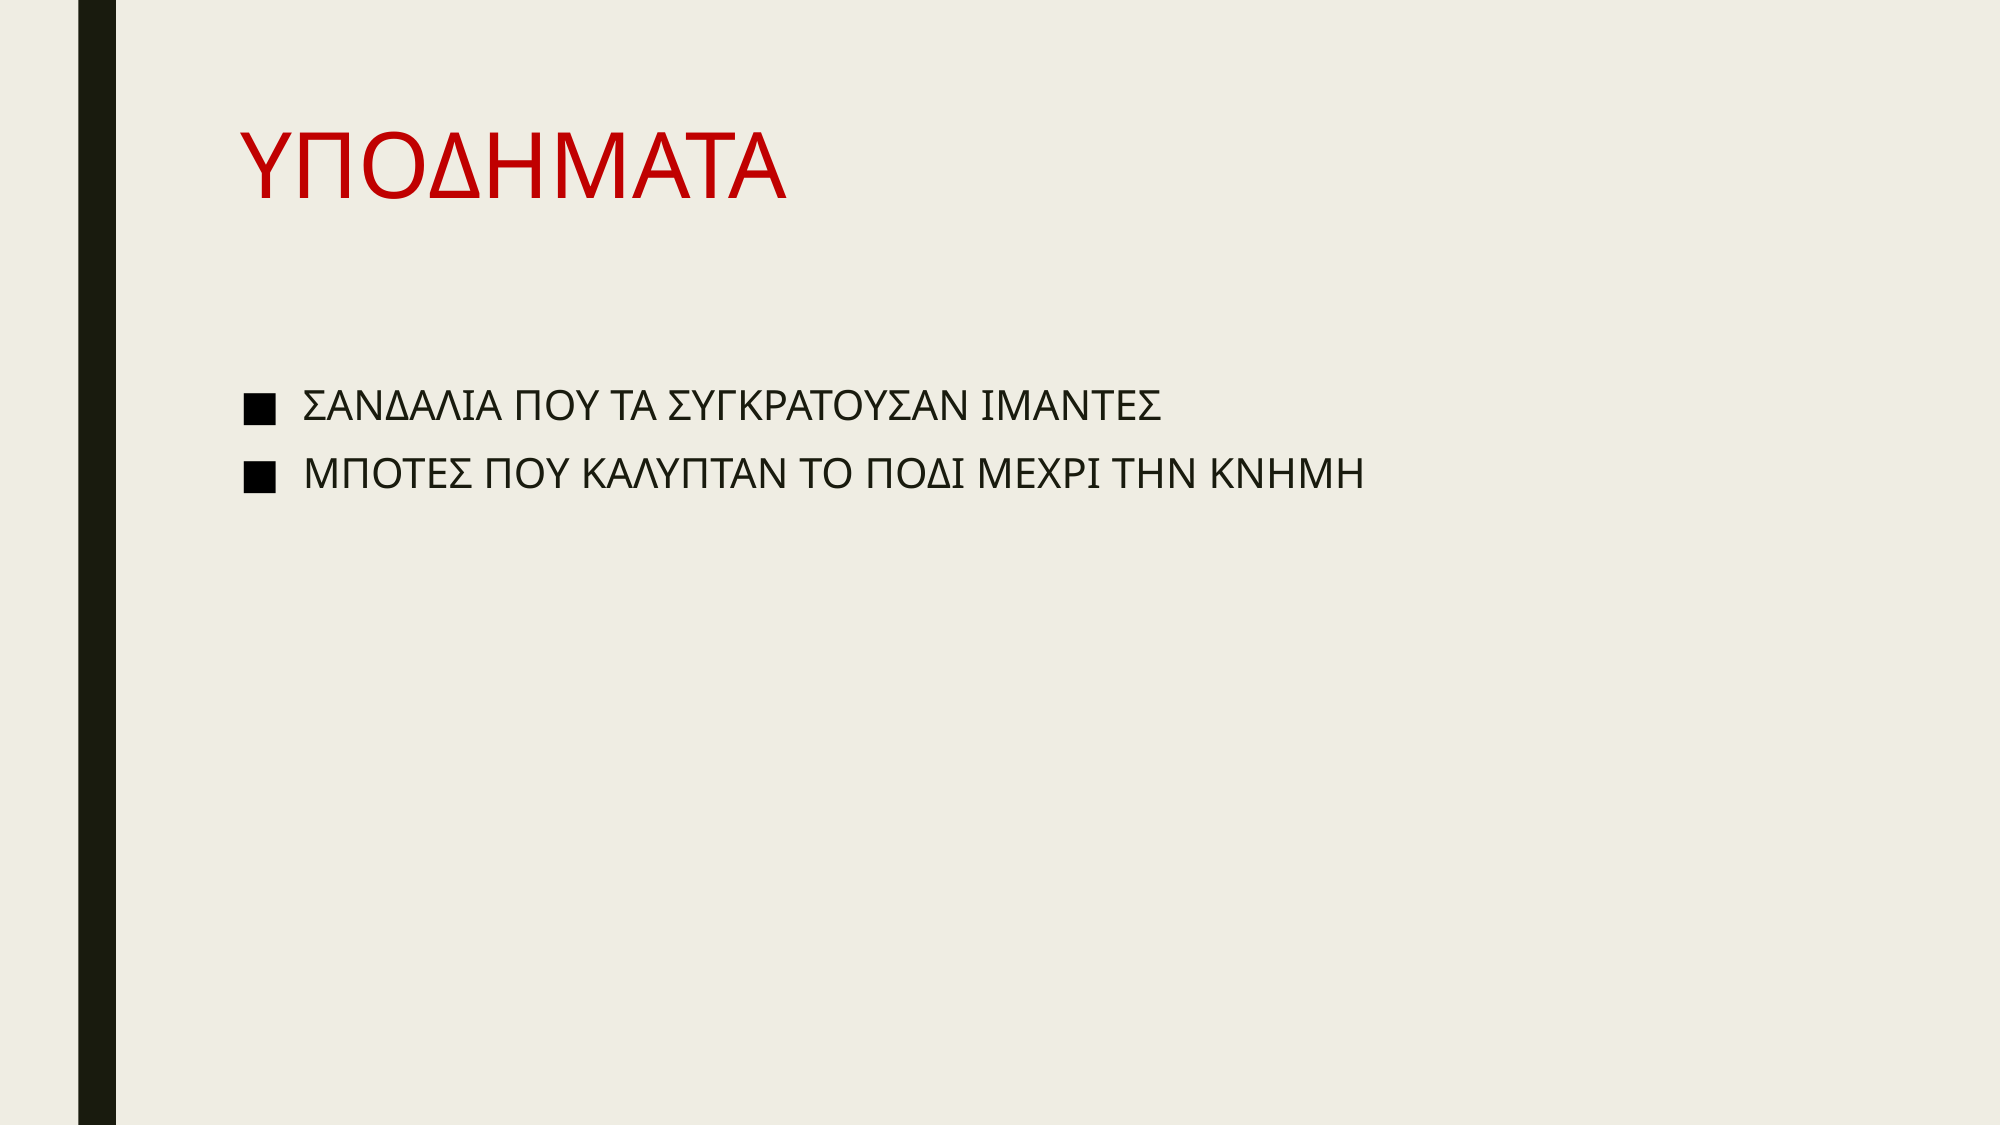

# ΥΠΟΔΗΜΑΤΑ
ΣΑΝΔΑΛΙΑ ΠΟΥ ΤΑ ΣΥΓΚΡΑΤΟΥΣΑΝ ΙΜΑΝΤΕΣ
ΜΠΟΤΕΣ ΠΟΥ ΚΑΛΥΠΤΑΝ ΤΟ ΠΟΔΙ ΜΕΧΡΙ ΤΗΝ ΚΝΗΜΗ